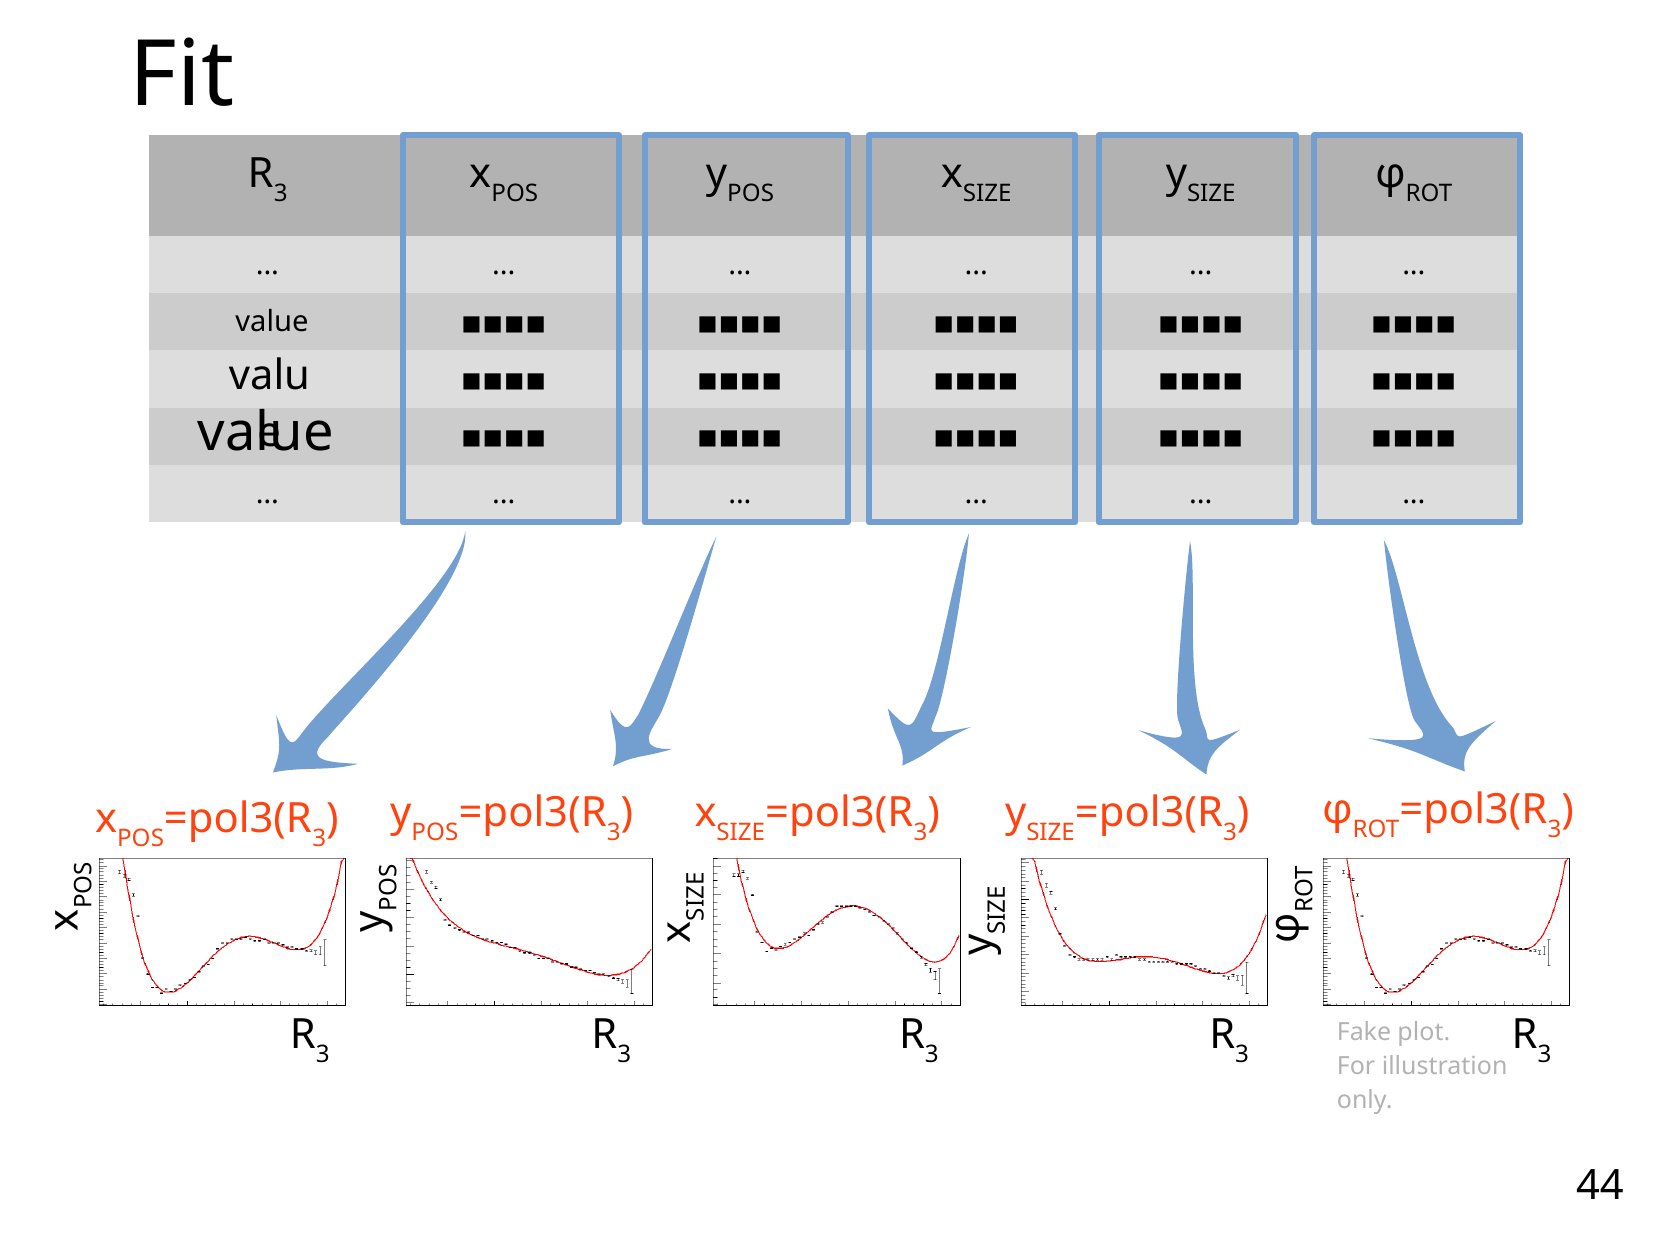

Fit
| R3 | xPOS | yPOS | xSIZE | ySIZE | φROT |
| --- | --- | --- | --- | --- | --- |
| ... | ... | ... | ... | ... | ... |
| | ◾◾◾◾ | ◾◾◾◾ | ◾◾◾◾ | ◾◾◾◾ | ◾◾◾◾ |
| | ◾◾◾◾ | ◾◾◾◾ | ◾◾◾◾ | ◾◾◾◾ | ◾◾◾◾ |
| | ◾◾◾◾ | ◾◾◾◾ | ◾◾◾◾ | ◾◾◾◾ | ◾◾◾◾ |
| … | ... | ... | ... | ... | ... |
value
value
value
φROT=pol3(R3)
yPOS=pol3(R3)
xSIZE=pol3(R3)
ySIZE=pol3(R3)
xPOS=pol3(R3)
yPOS
φROT
xSIZE
xPOS
ySIZE
R3
R3
R3
R3
R3
Fake plot.
For illustration
only.
44